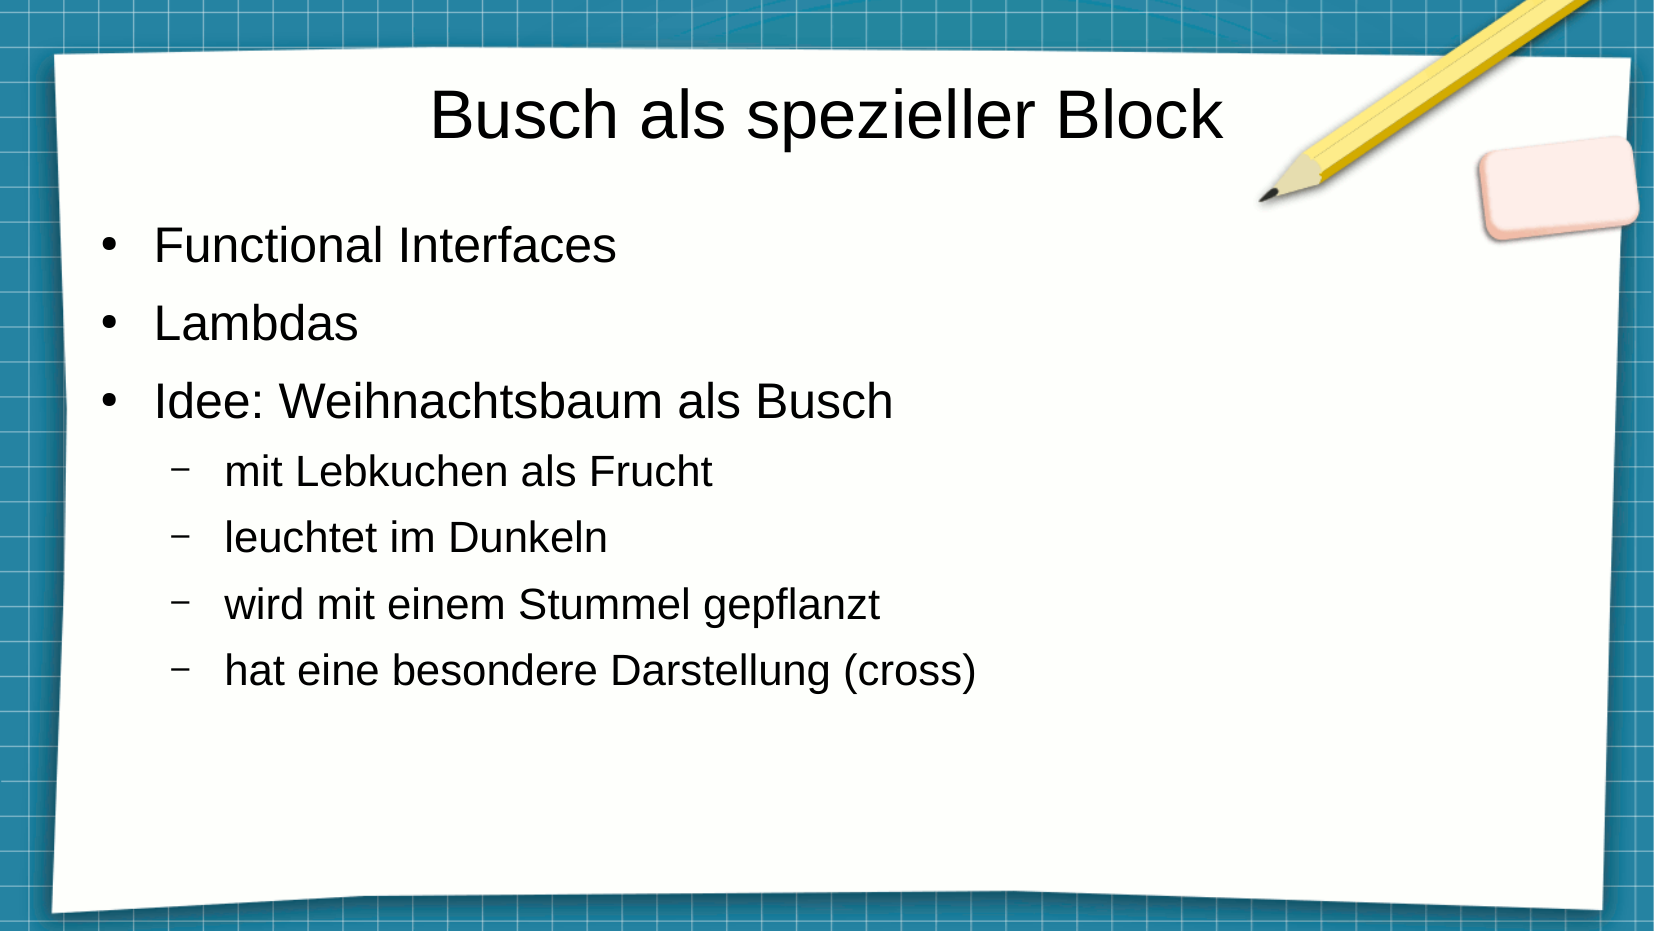

# Busch als spezieller Block
Functional Interfaces
Lambdas
Idee: Weihnachtsbaum als Busch
mit Lebkuchen als Frucht
leuchtet im Dunkeln
wird mit einem Stummel gepflanzt
hat eine besondere Darstellung (cross)